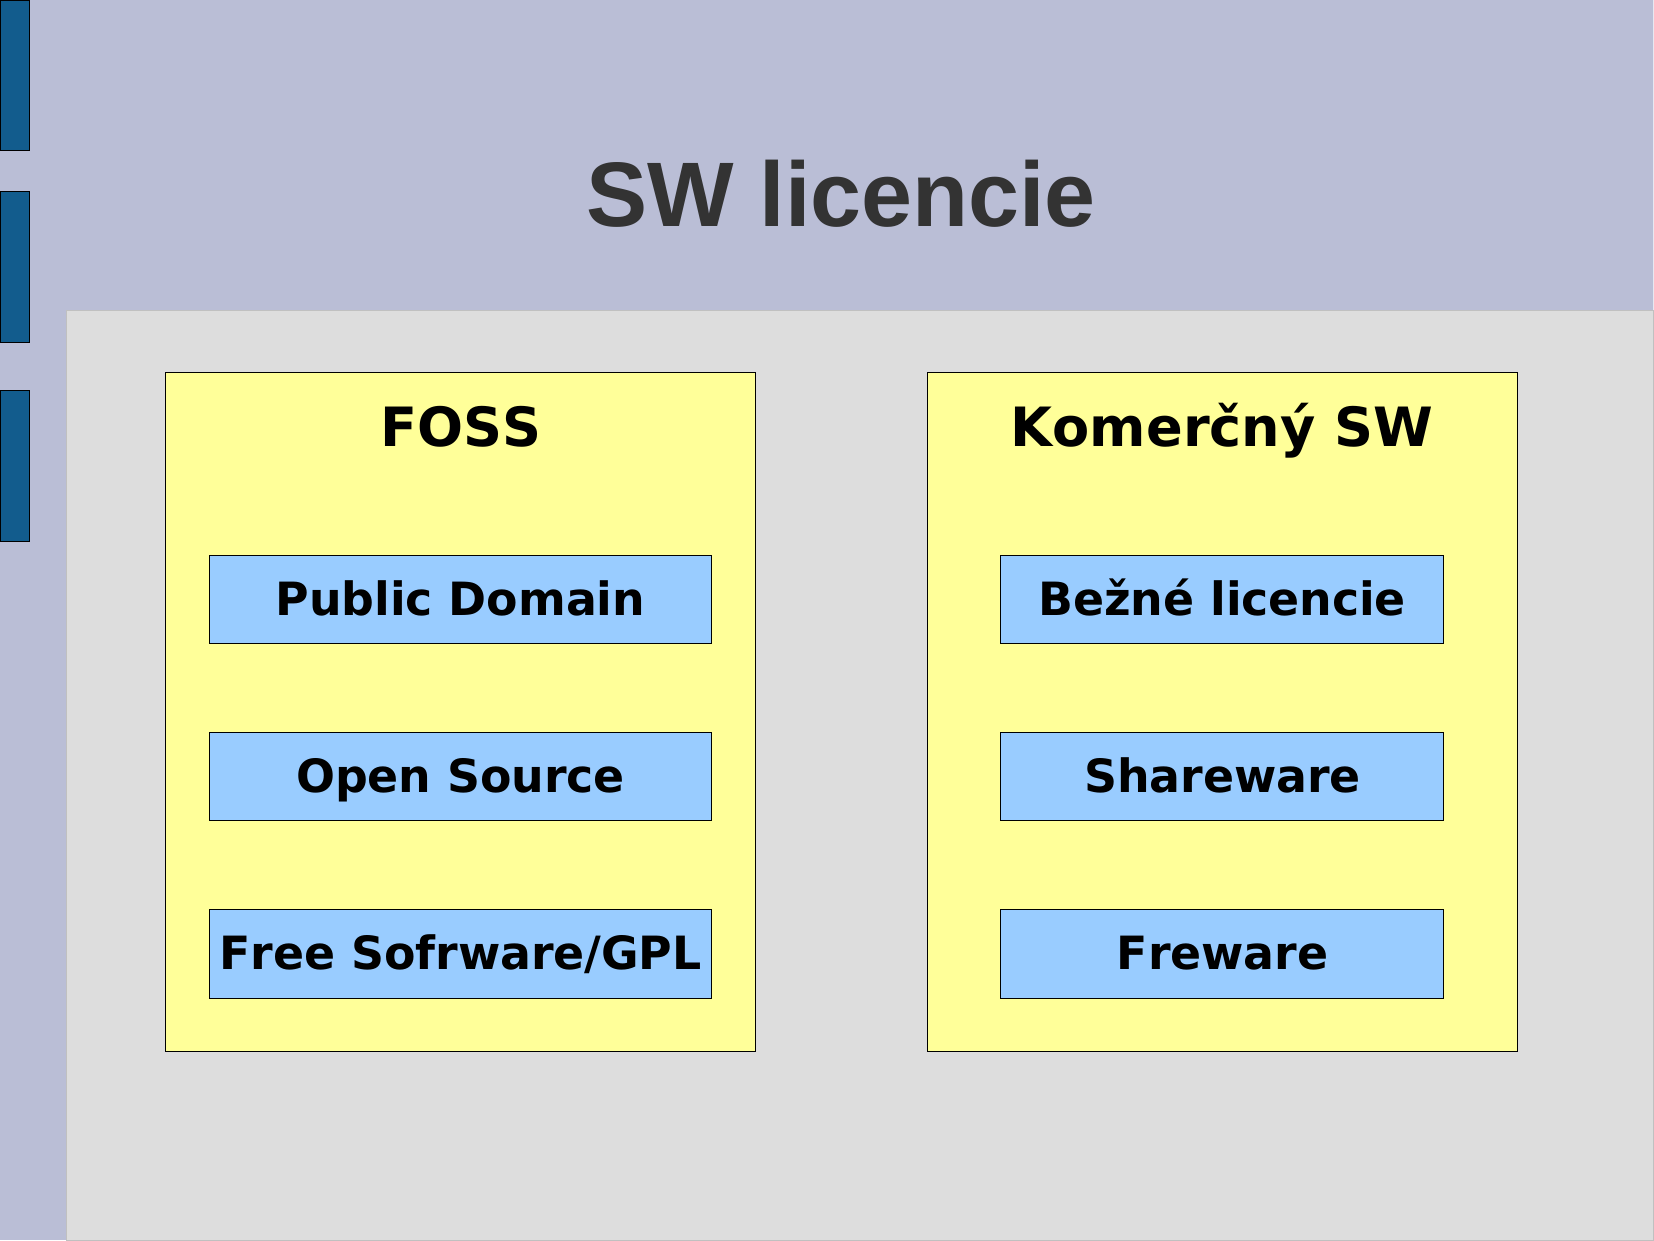

# SW licencie
FOSS
Komerčný SW
Public Domain
Bežné licencie
Open Source
Shareware
Free Sofrware/GPL
Freware